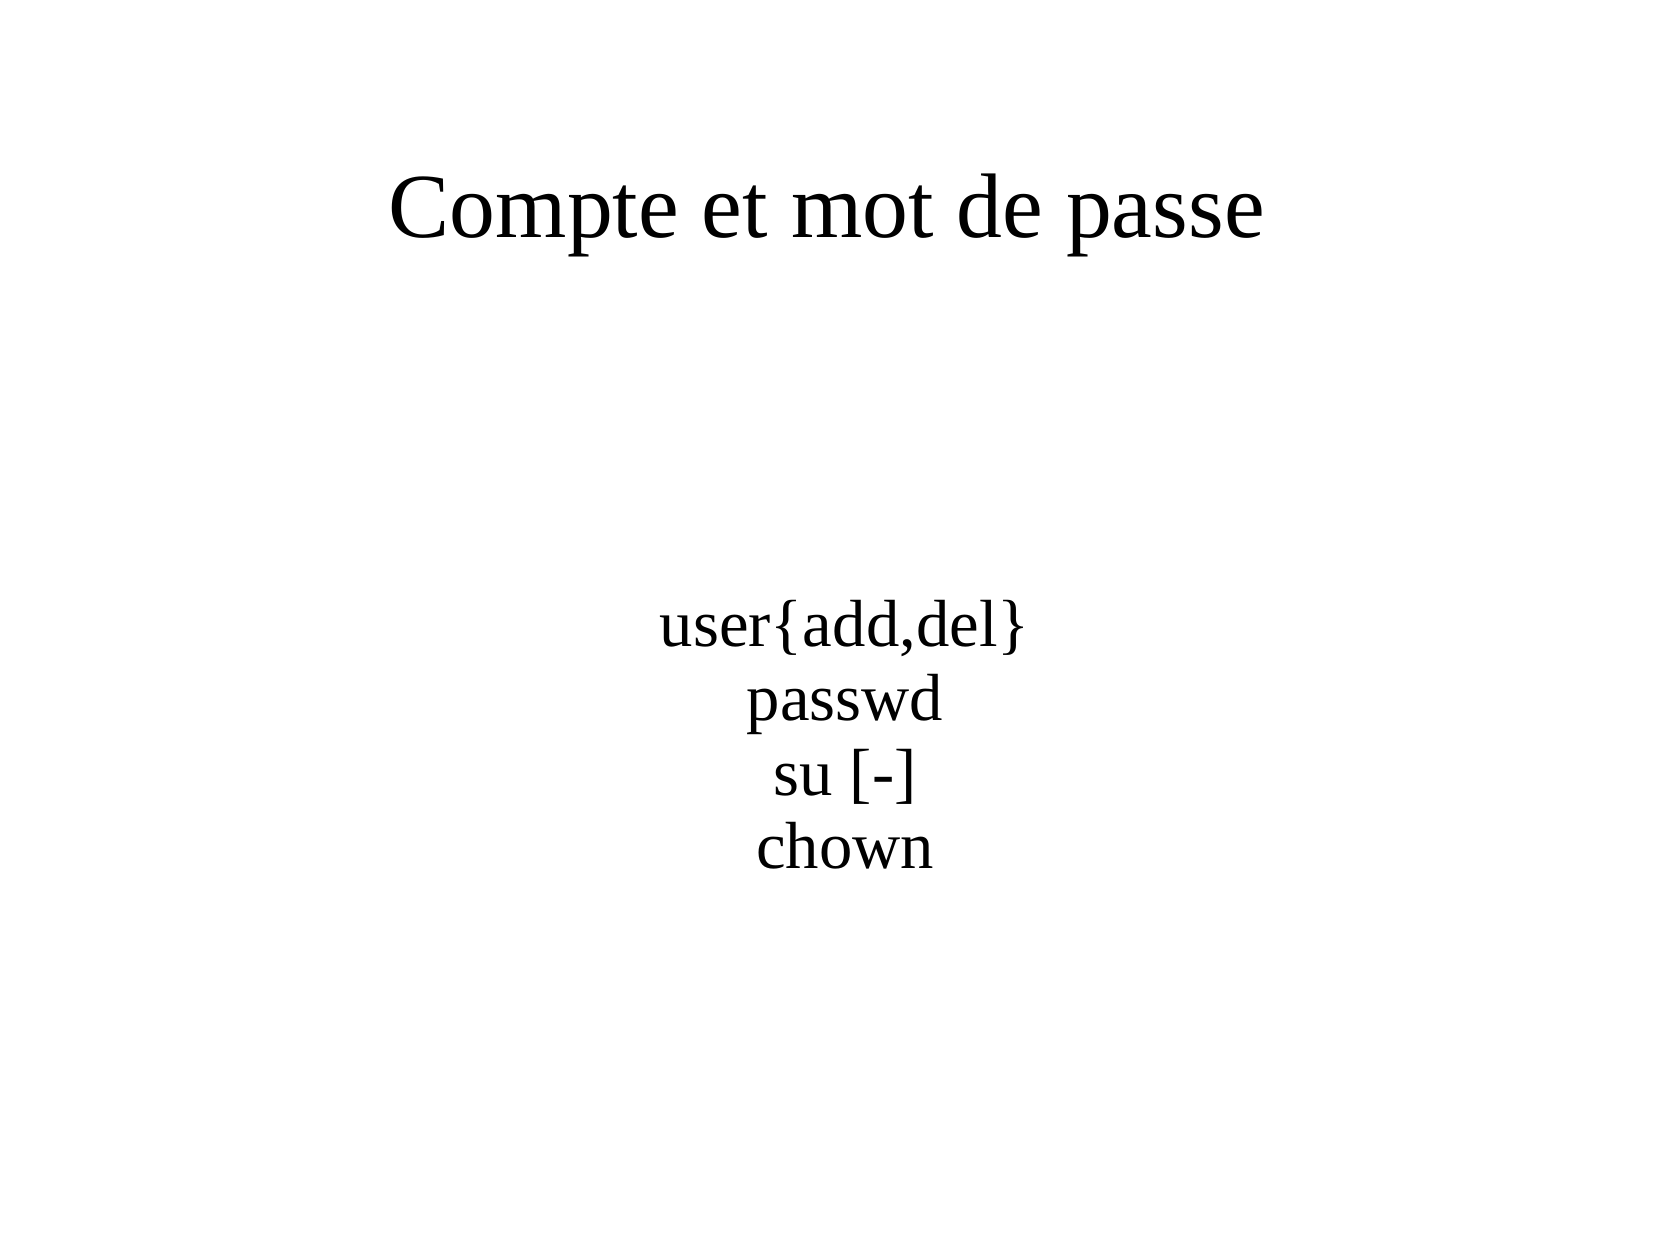

# Compte et mot de passe
user{add,del}
passwd
su [-]
chown